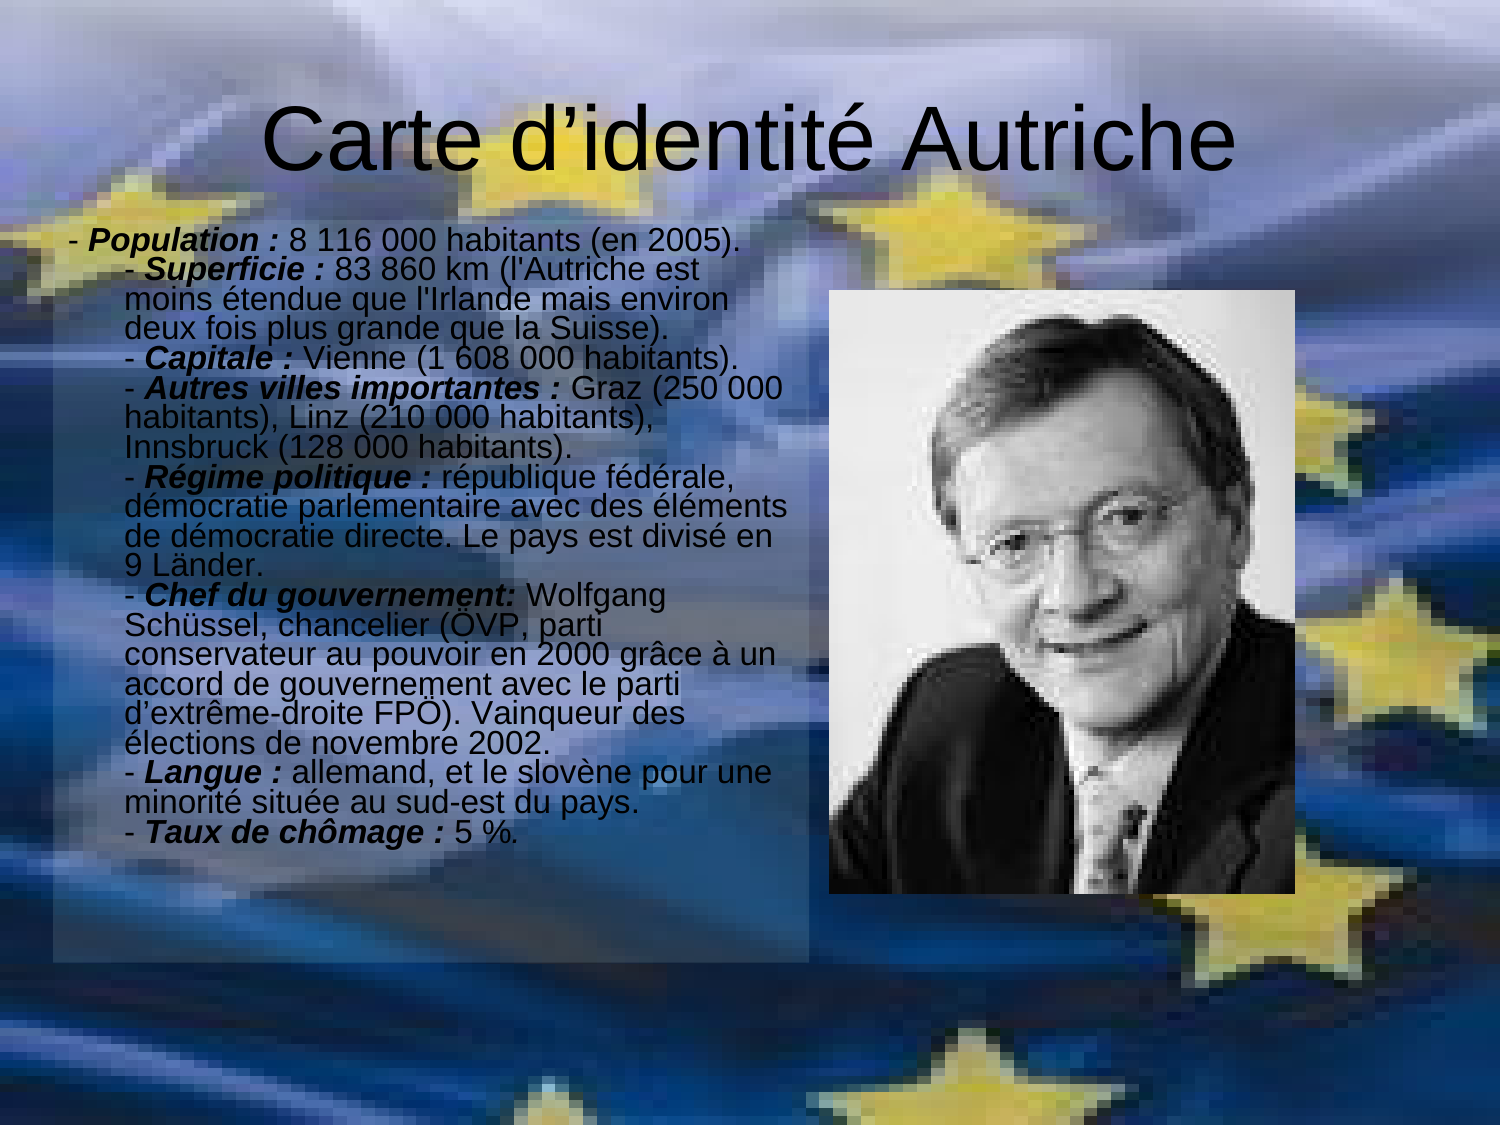

# Carte d’identité Autriche
- Population : 8 116 000 habitants (en 2005).
- Superficie : 83 860 km (l'Autriche est moins étendue que l'Irlande mais environ deux fois plus grande que la Suisse).
- Capitale : Vienne (1 608 000 habitants).
- Autres villes importantes : Graz (250 000 habitants), Linz (210 000 habitants), Innsbruck (128 000 habitants).
- Régime politique : république fédérale, démocratie parlementaire avec des éléments de démocratie directe. Le pays est divisé en 9 Länder.
- Chef du gouvernement: Wolfgang Schüssel, chancelier (ÖVP, parti conservateur au pouvoir en 2000 grâce à un accord de gouvernement avec le parti d’extrême-droite FPÖ). Vainqueur des élections de novembre 2002.
- Langue : allemand, et le slovène pour une minorité située au sud-est du pays.
- Taux de chômage : 5 %.